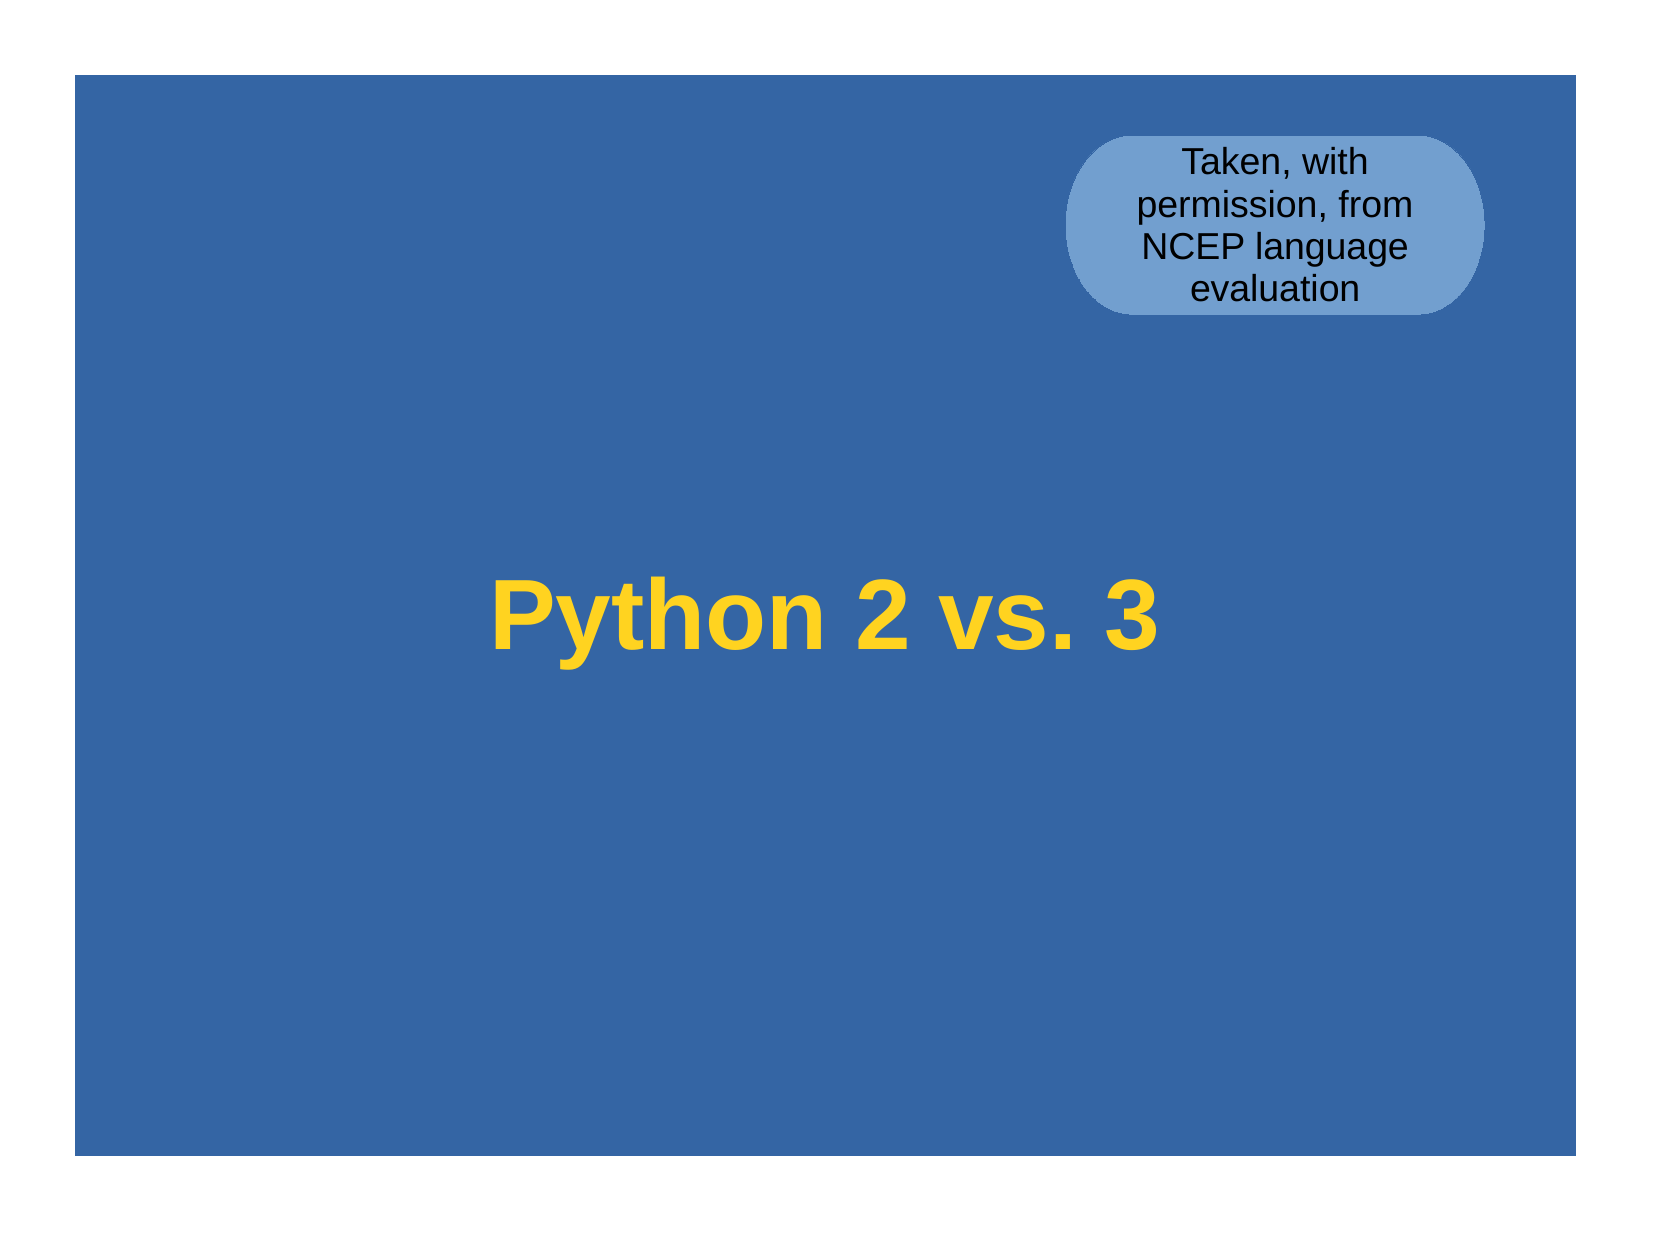

Python 2 vs. 3
Taken, with permission, from NCEP language evaluation
40